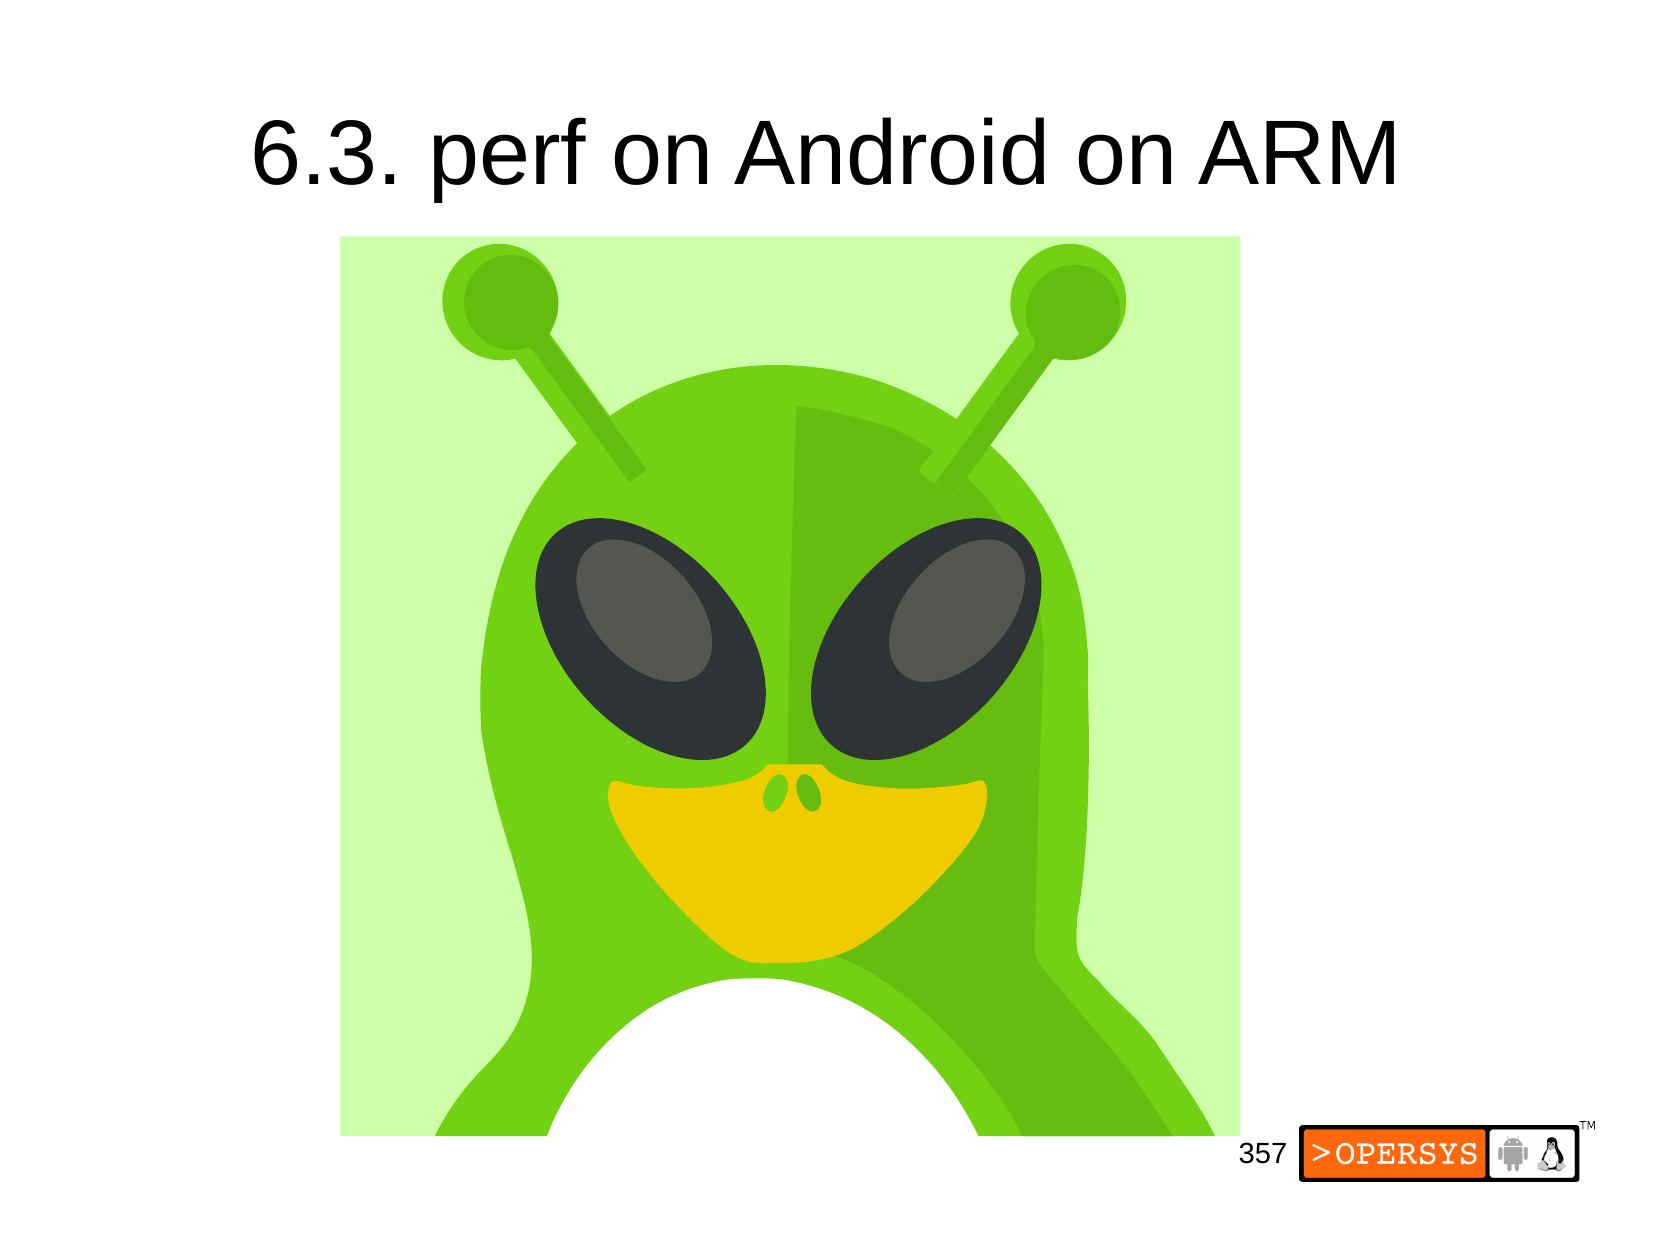

# 6.3. perf on Android on ARM